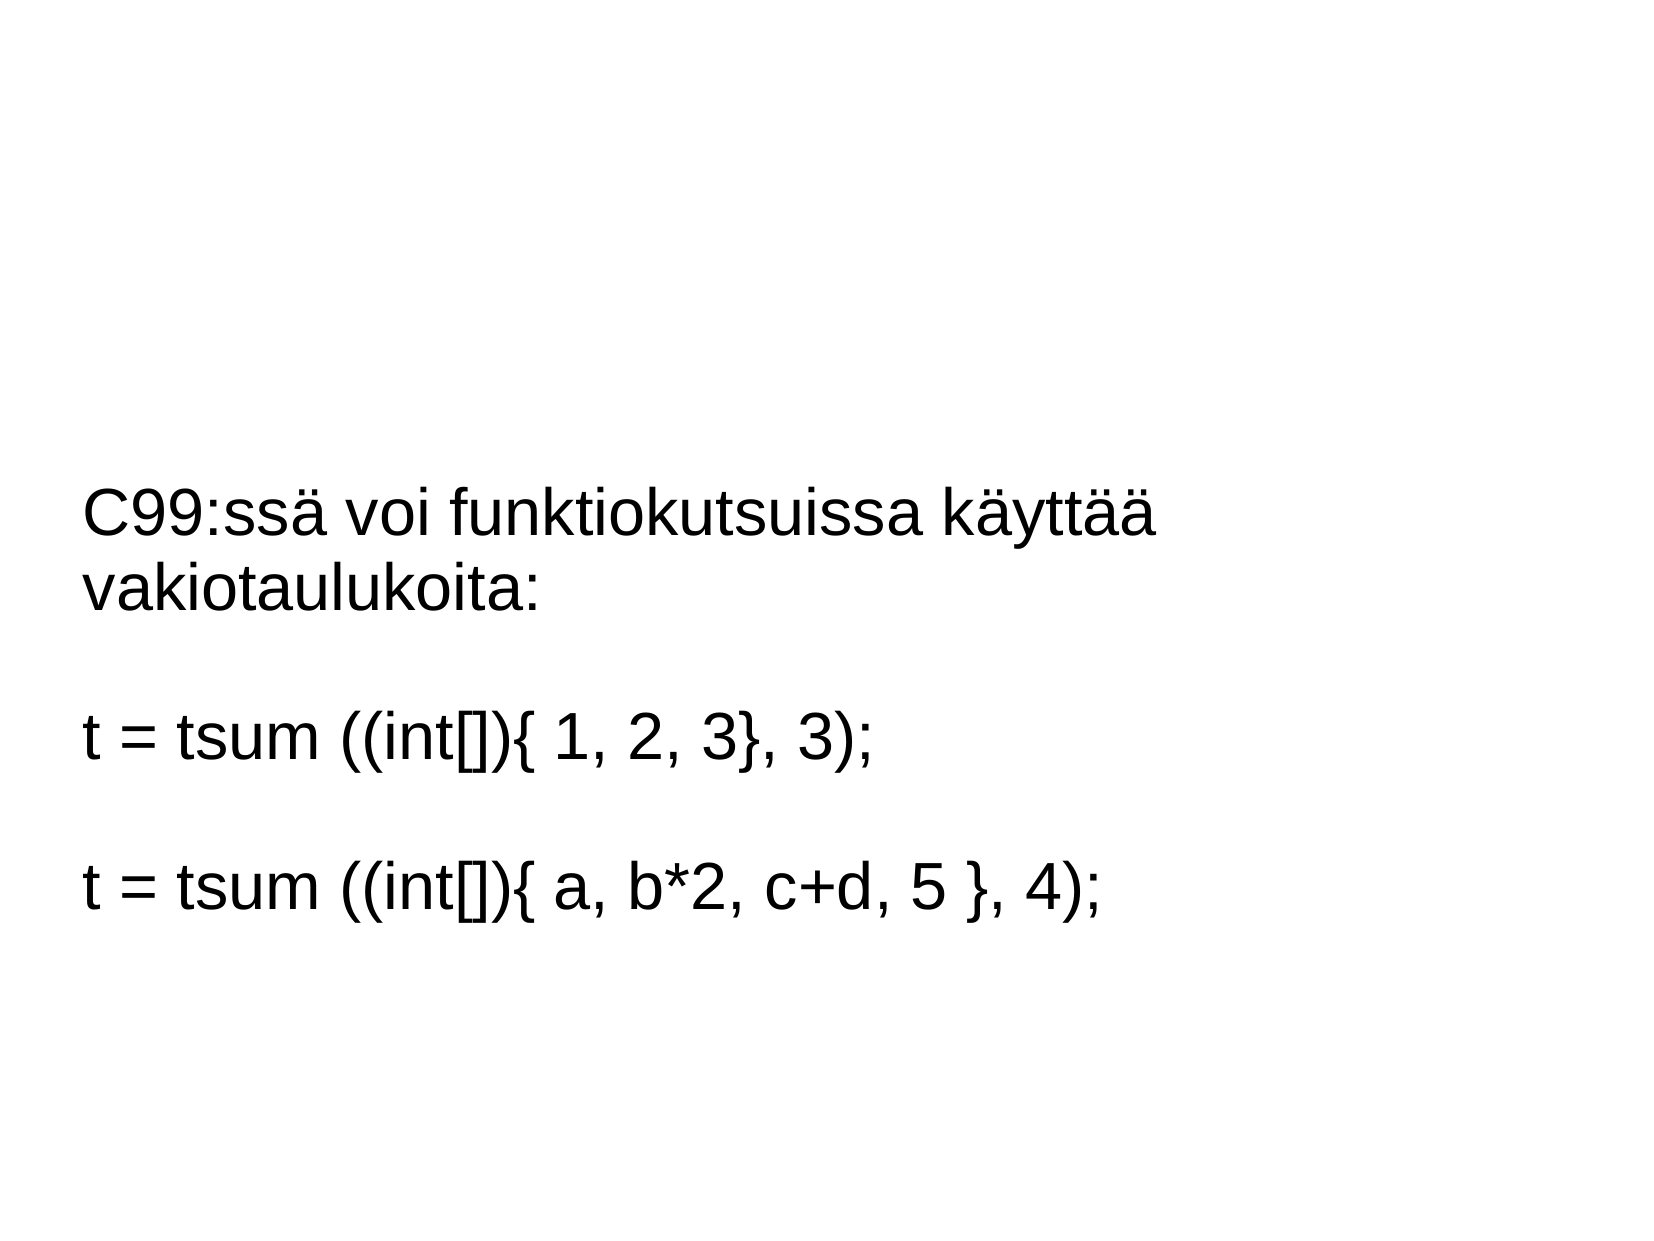

C99:ssä voi funktiokutsuissa käyttää vakiotaulukoita:
t = tsum ((int[]){ 1, 2, 3}, 3);
t = tsum ((int[]){ a, b*2, c+d, 5 }, 4);